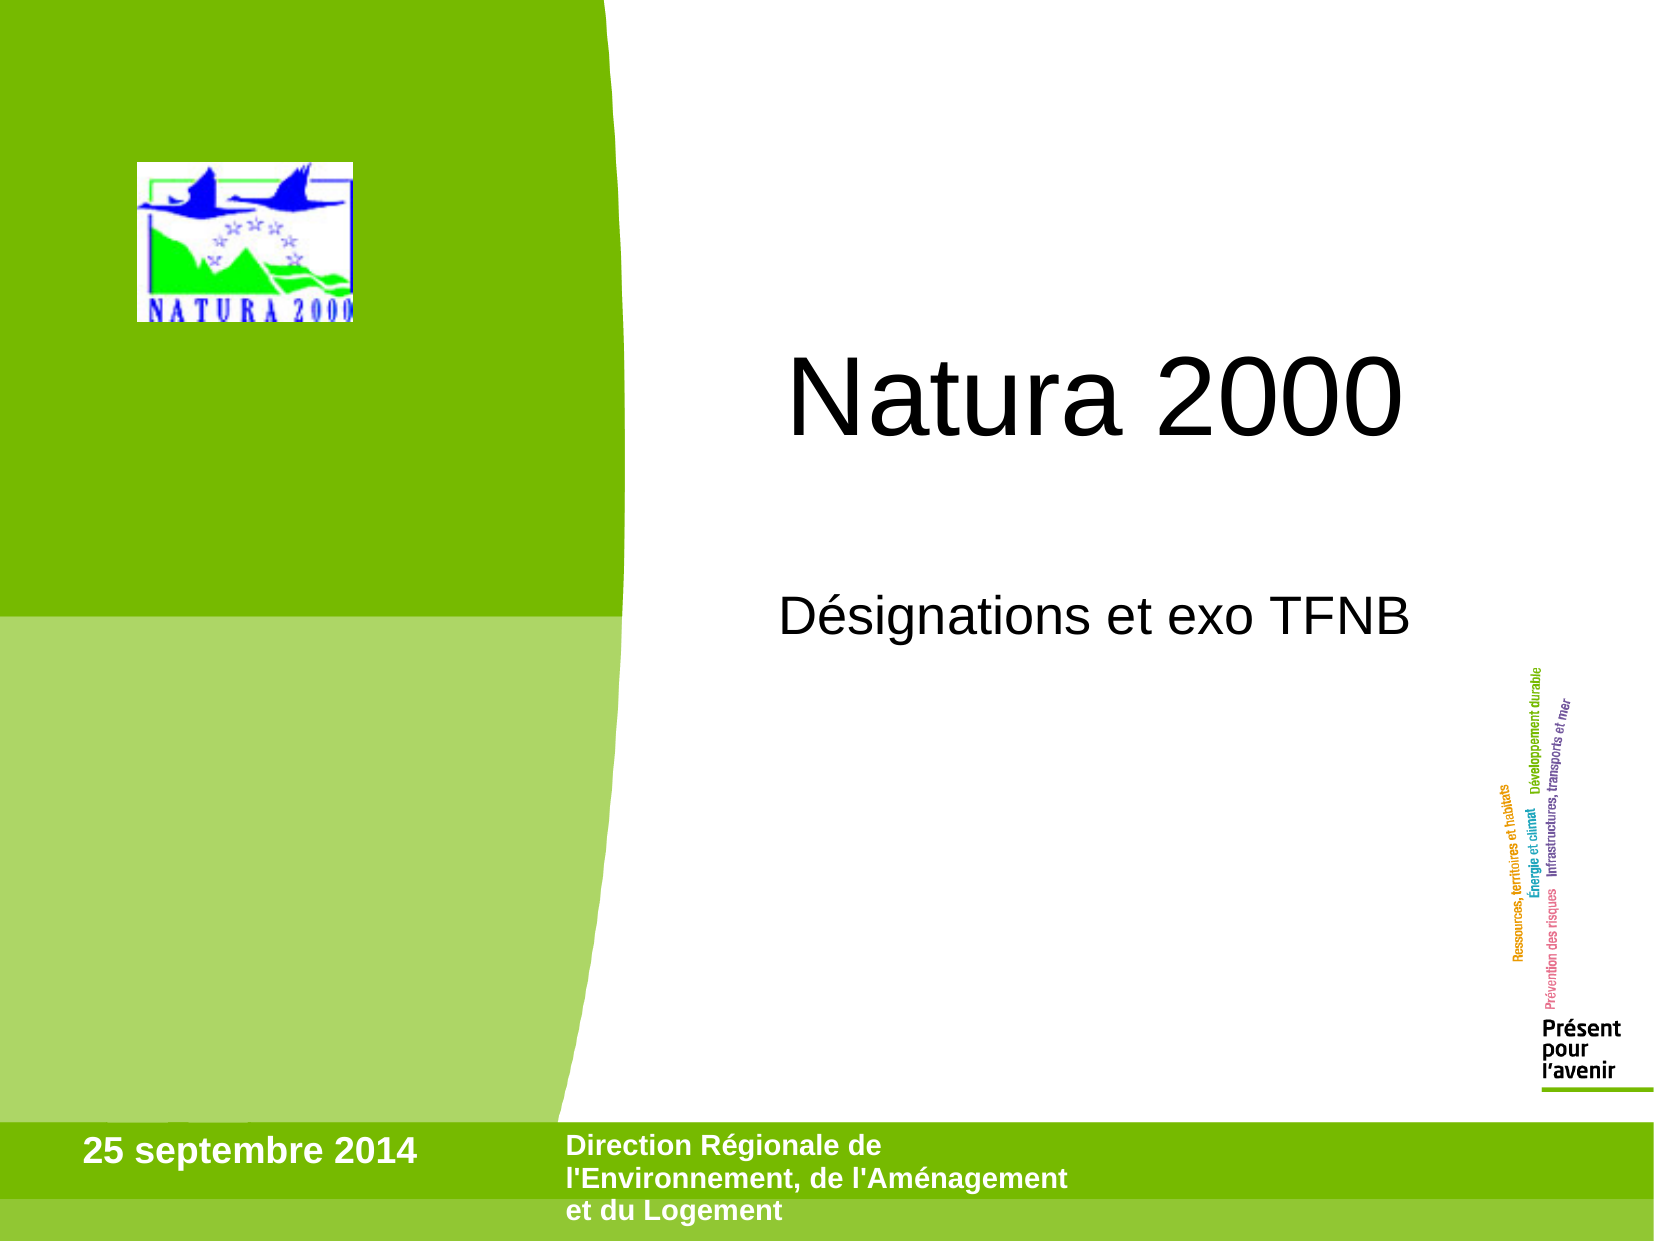

# Natura 2000 Désignations et exo TFNB